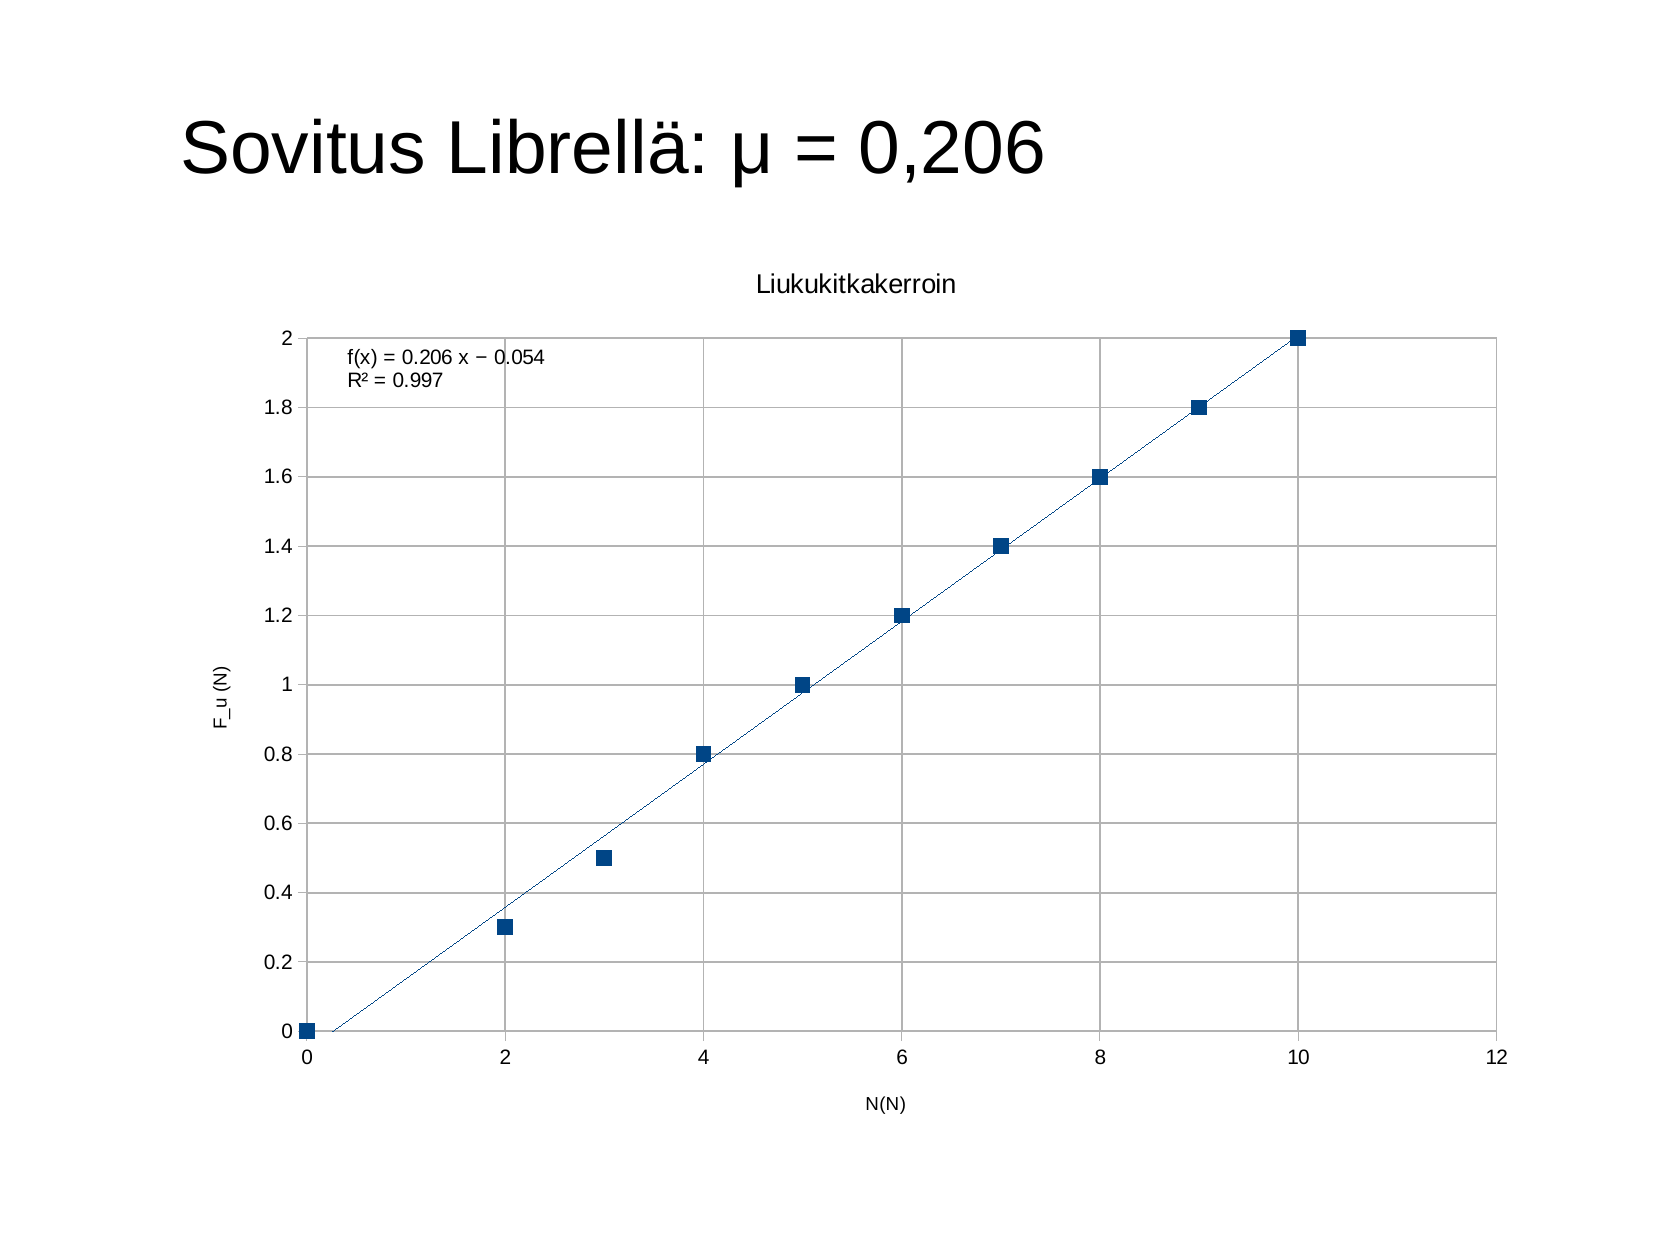

Sovitus Librellä: μ = 0,206
### Chart: Liukukitkakerroin
| Category | Sarake C |
|---|---|